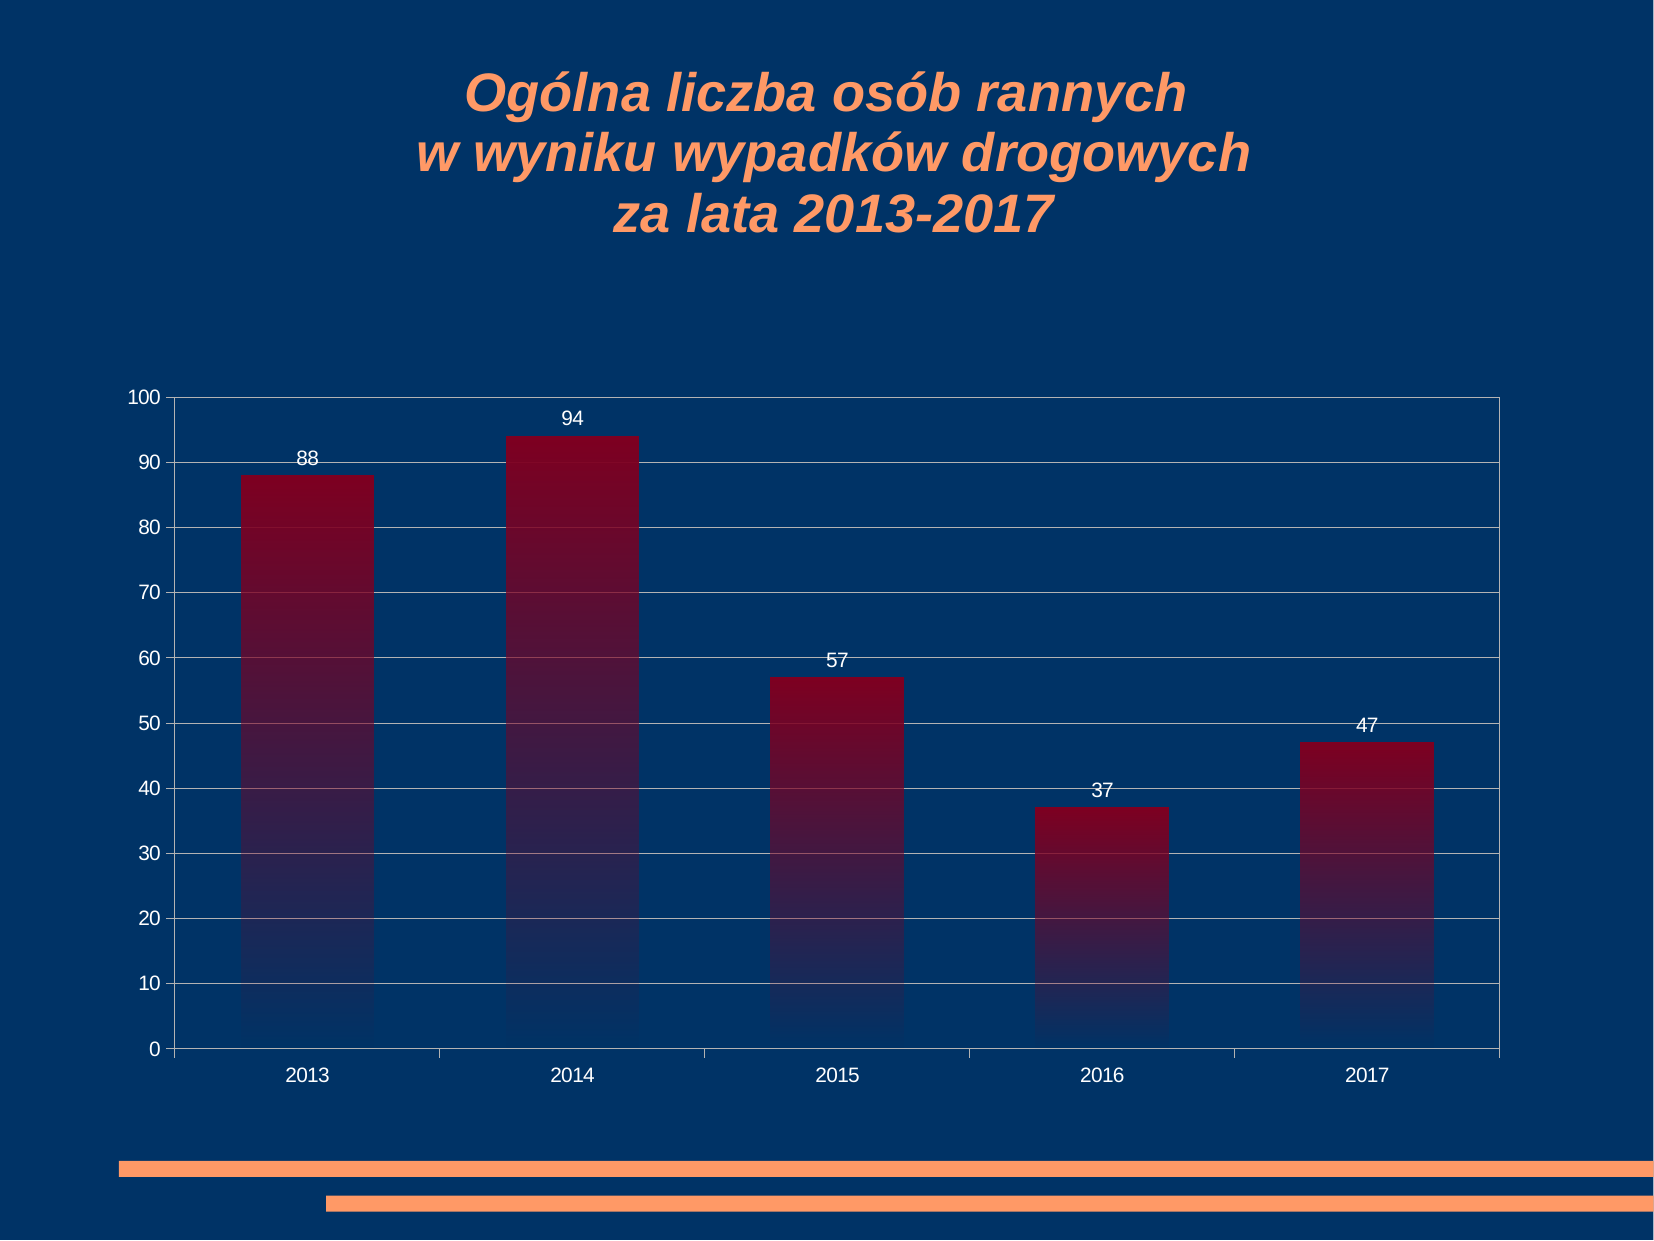

# Ogólna liczba osób rannych w wyniku wypadków drogowych za lata 2013-2017
### Chart
| Category | KMP Jaworzno |
|---|---|
| 2013 | 88.0 |
| 2014 | 94.0 |
| 2015 | 57.0 |
| 2016 | 37.0 |
| 2017 | 47.0 |